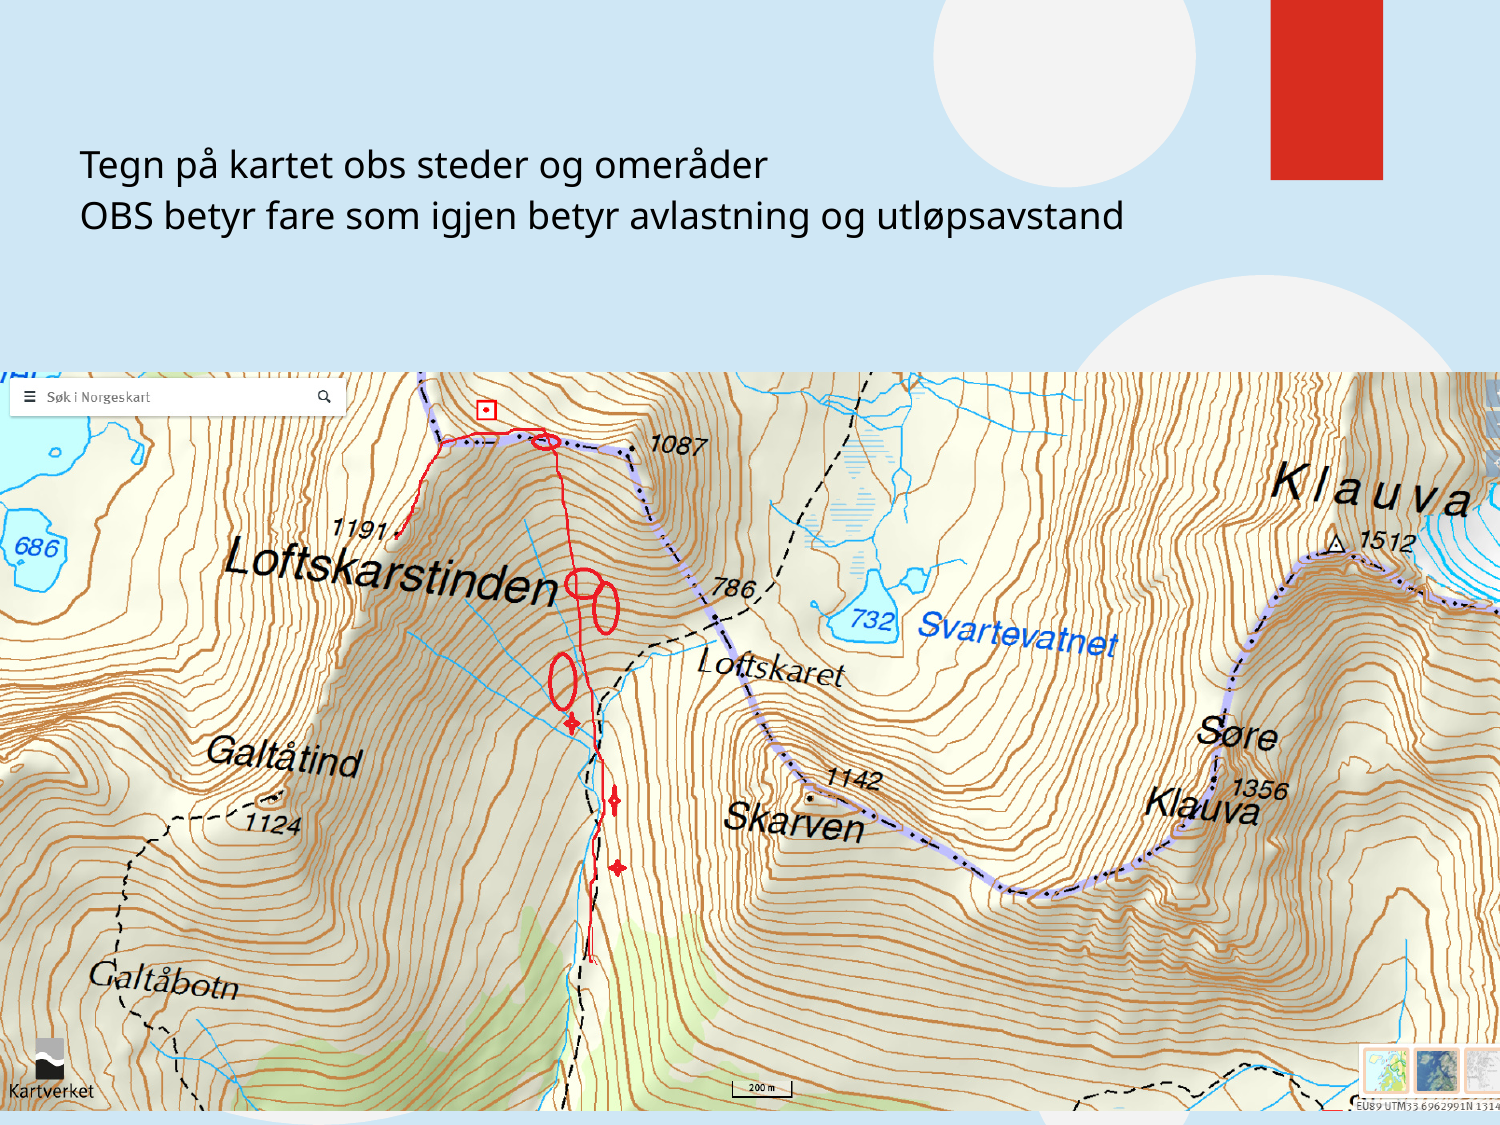

# Tegn på kartet obs steder og omeråder OBS betyr fare som igjen betyr avlastning og utløpsavstand